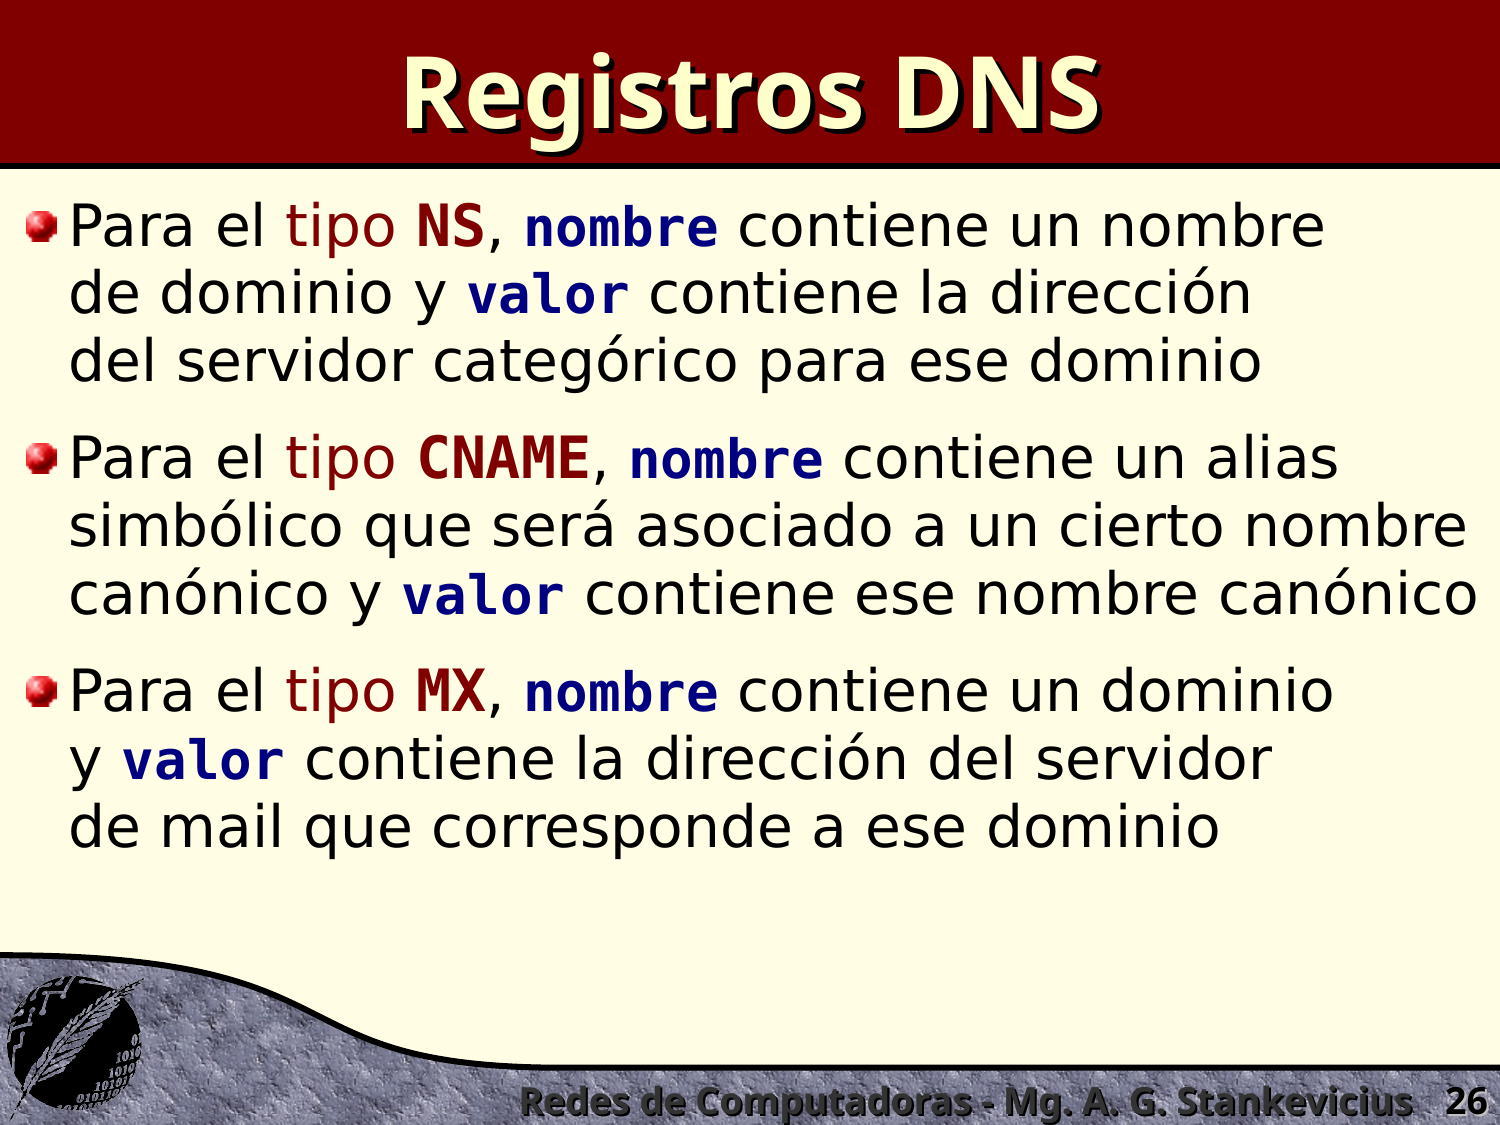

# Registros DNS
Para el tipo NS, nombre contiene un nombre
de dominio y valor contiene la dirección
del servidor categórico para ese dominio
Para el tipo CNAME, nombre contiene un alias simbólico que será asociado a un cierto nombre canónico y valor contiene ese nombre canónico
Para el tipo MX, nombre contiene un dominio
y valor contiene la dirección del servidor
de mail que corresponde a ese dominio
26